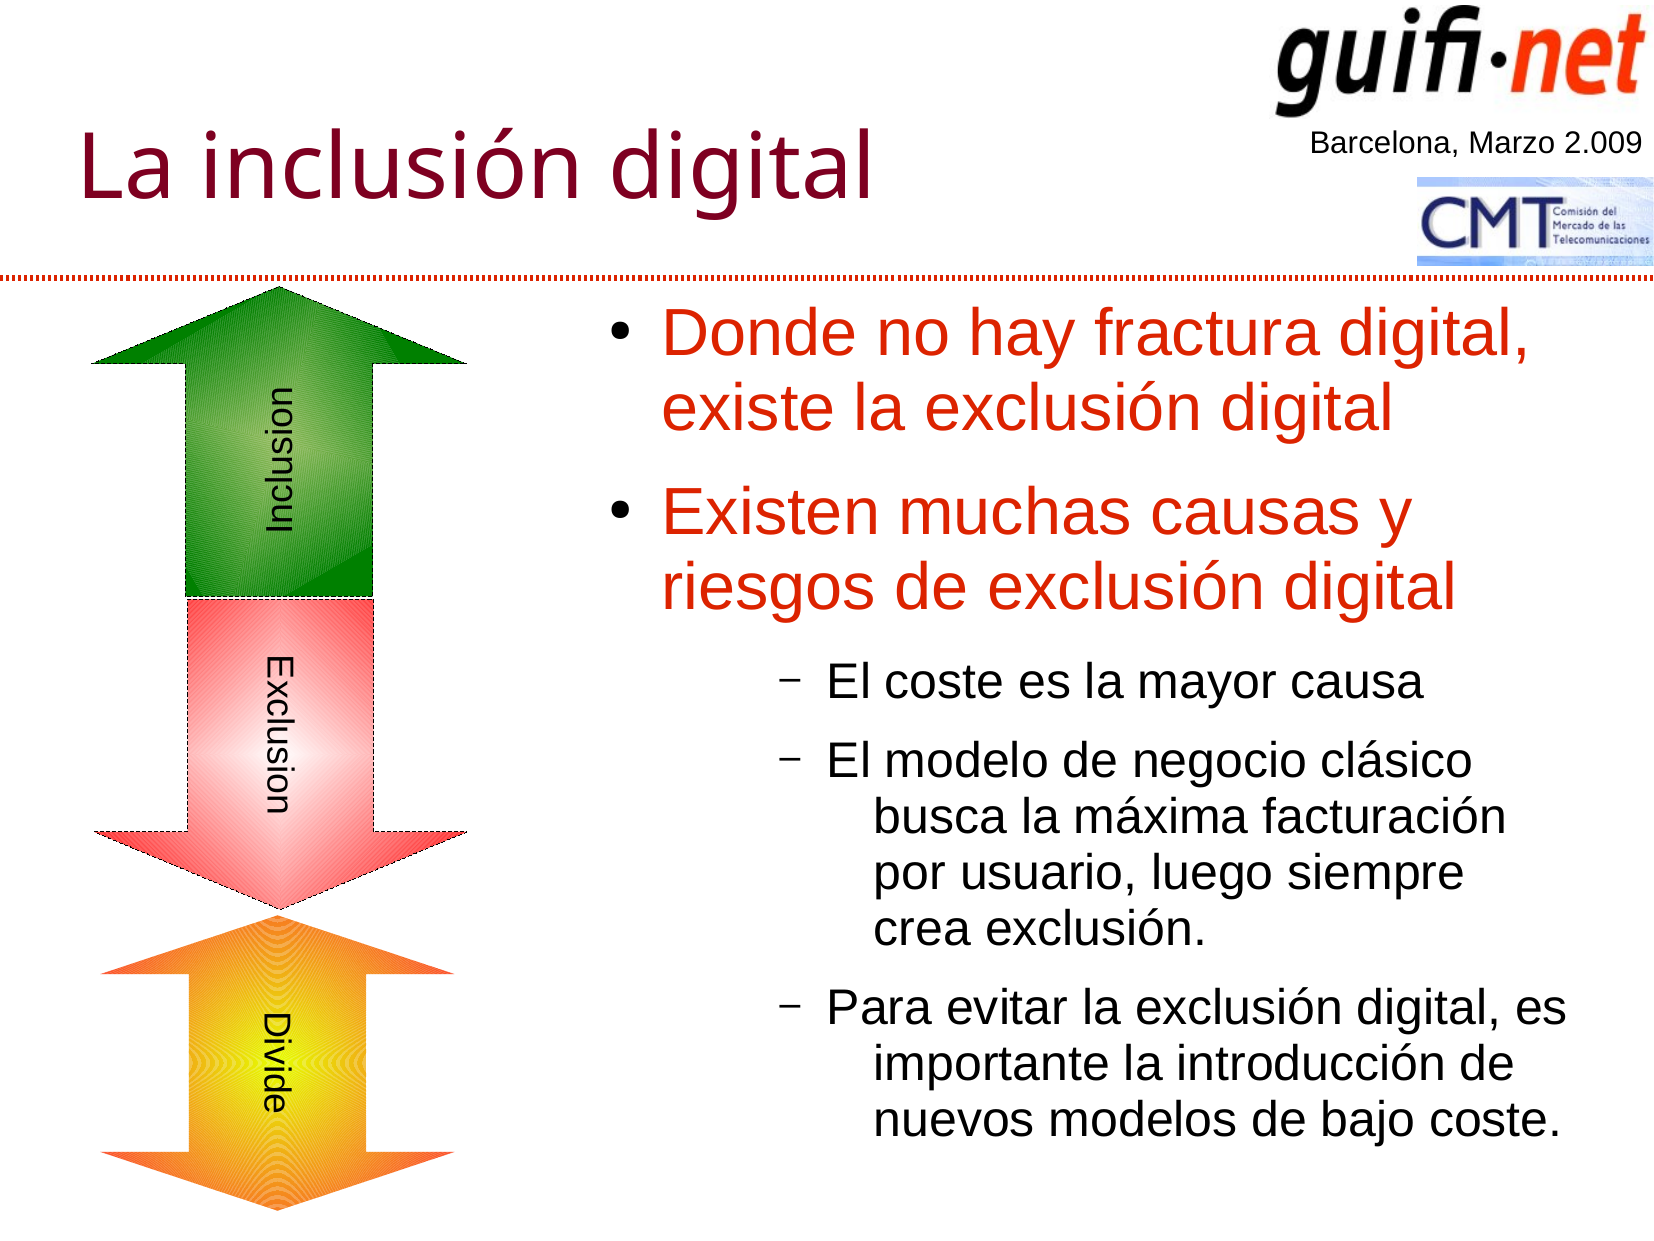

# La inclusión digital
Inclusion
Donde no hay fractura digital, existe la exclusión digital
Existen muchas causas y riesgos de exclusión digital
El coste es la mayor causa
El modelo de negocio clásico busca la máxima facturación por usuario, luego siempre crea exclusión.
Para evitar la exclusión digital, es importante la introducción de nuevos modelos de bajo coste.
Exclusion
Divide